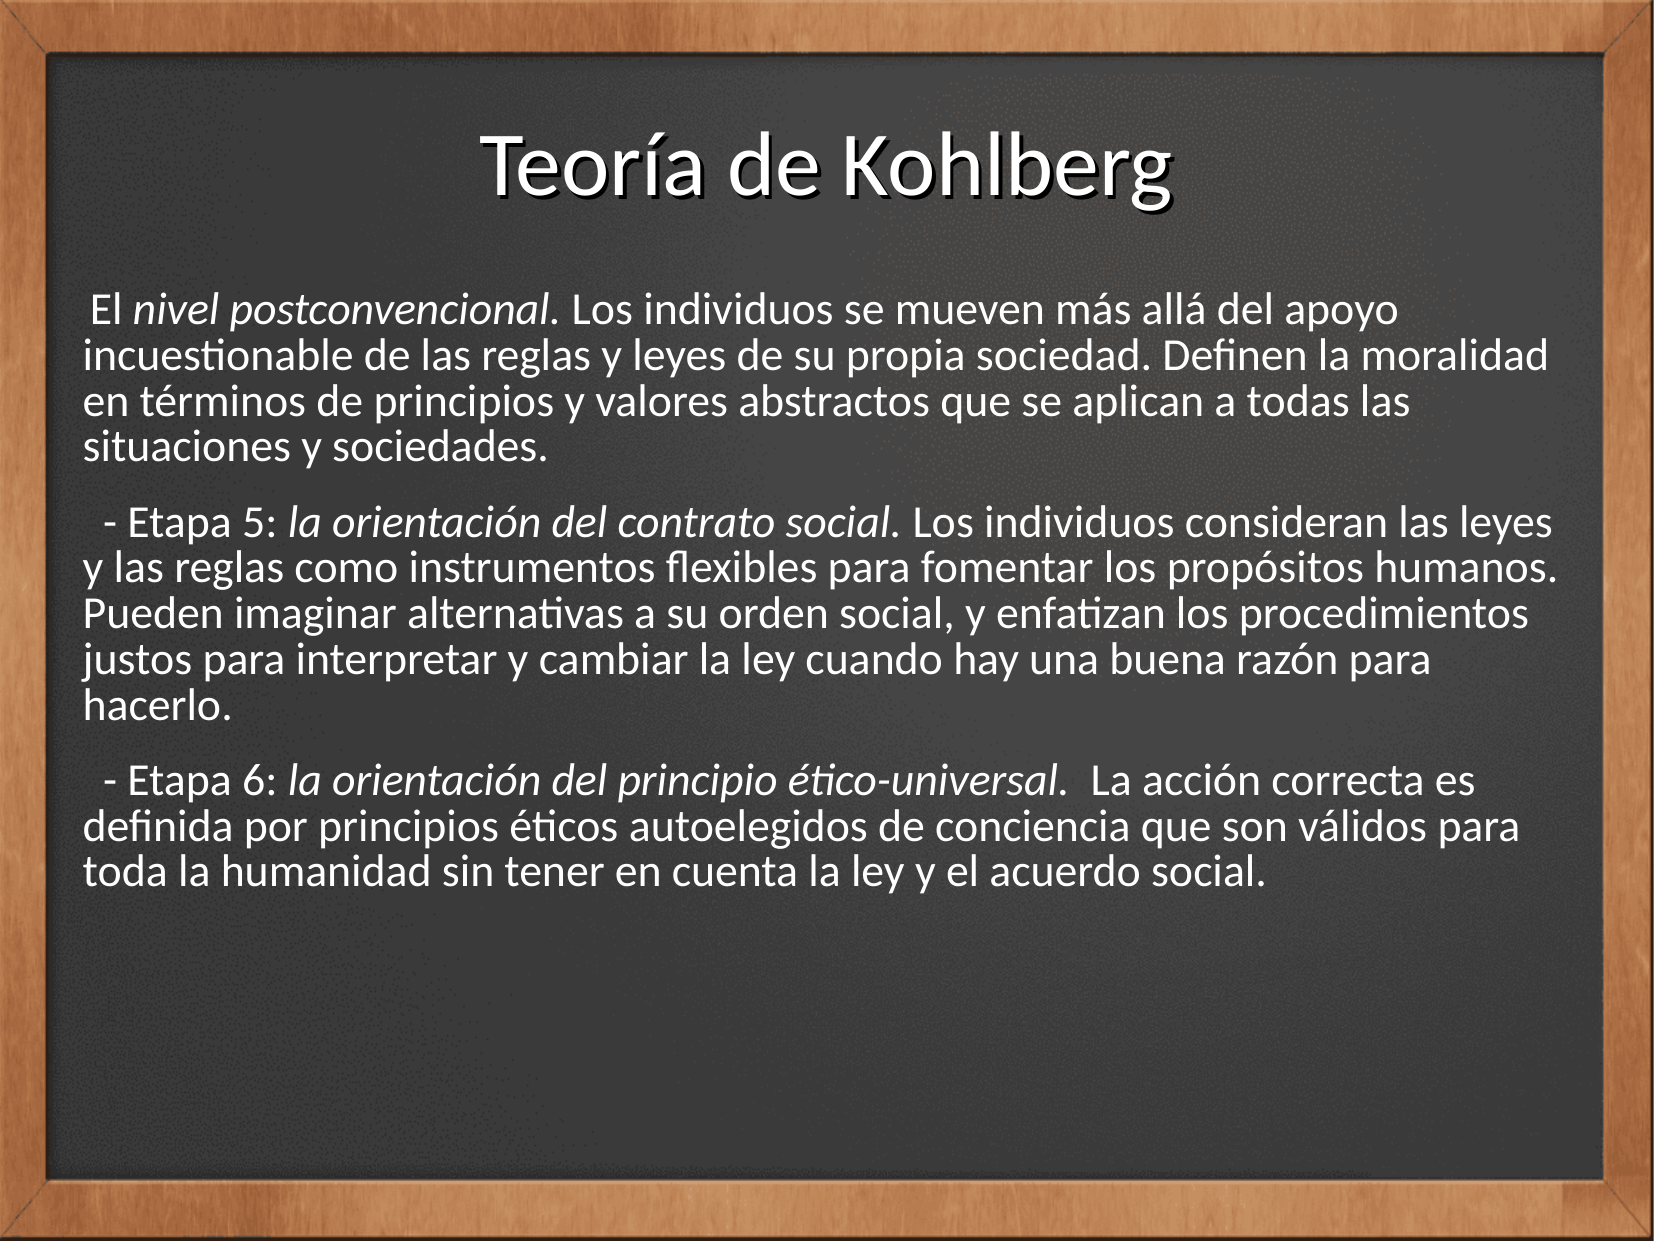

# Teoría de Kohlberg
 El nivel postconvencional. Los individuos se mueven más allá del apoyo incuestionable de las reglas y leyes de su propia sociedad. Definen la moralidad en términos de principios y valores abstractos que se aplican a todas las situaciones y sociedades.
 - Etapa 5: la orientación del contrato social. Los individuos consideran las leyes y las reglas como instrumentos flexibles para fomentar los propósitos humanos. Pueden imaginar alternativas a su orden social, y enfatizan los procedimientos justos para interpretar y cambiar la ley cuando hay una buena razón para hacerlo.
 - Etapa 6: la orientación del principio ético-universal. La acción correcta es definida por principios éticos autoelegidos de conciencia que son válidos para toda la humanidad sin tener en cuenta la ley y el acuerdo social.